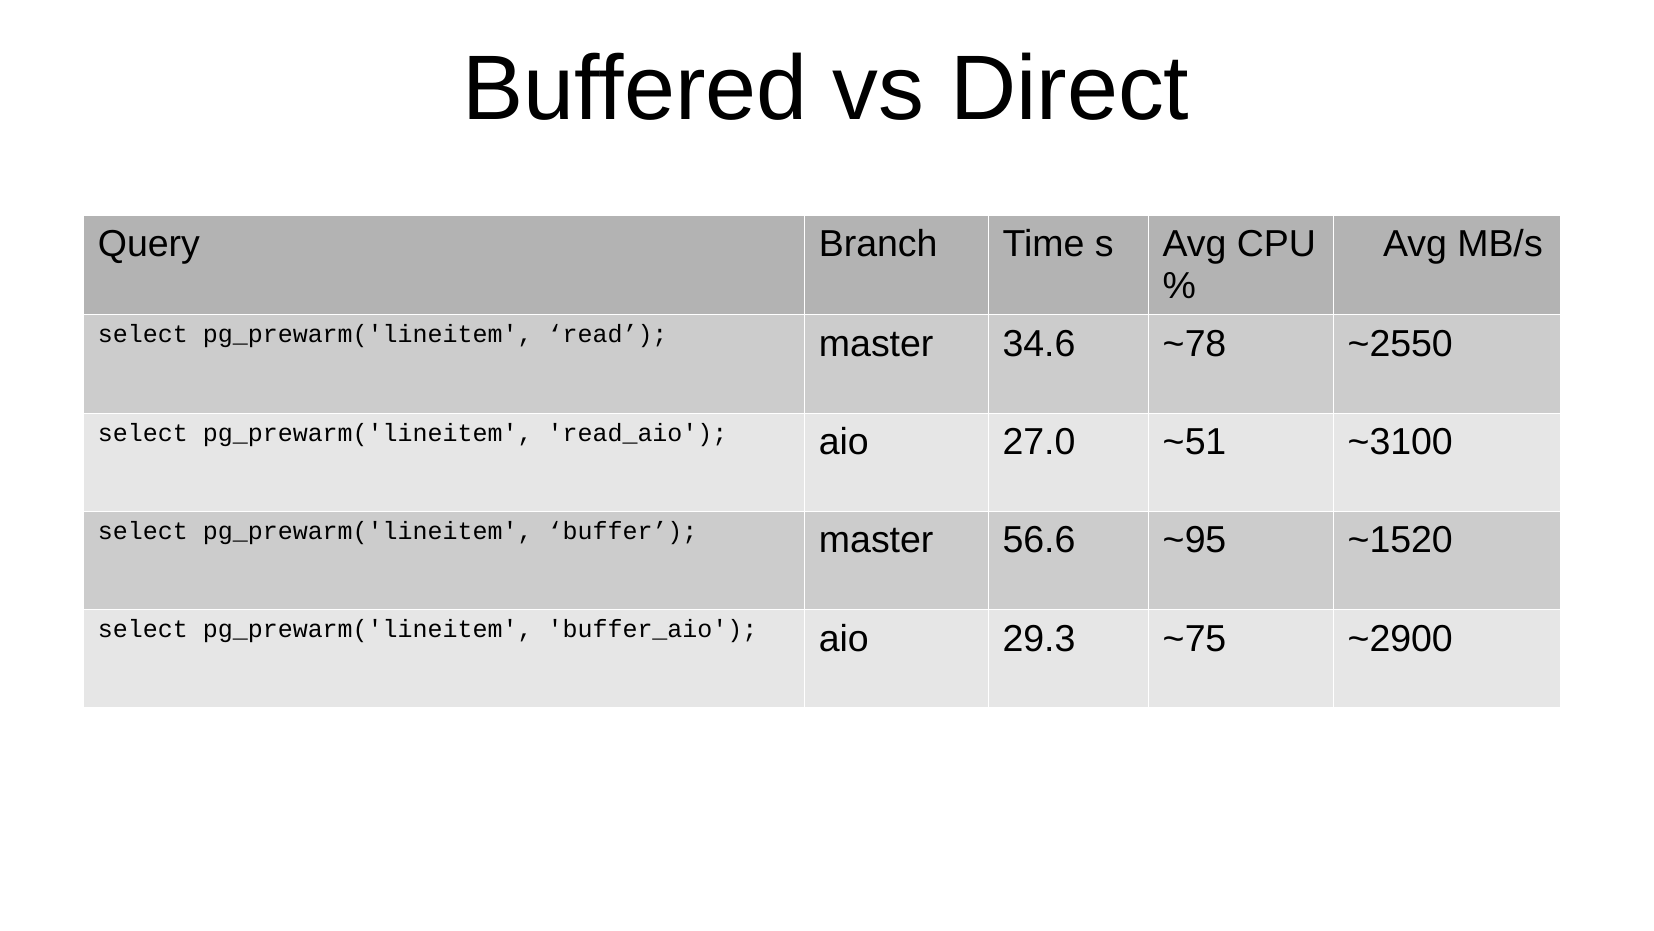

# Buffered vs Direct
| Query | Branch | Time s | Avg CPU % | Avg MB/s |
| --- | --- | --- | --- | --- |
| select pg\_prewarm('lineitem', ‘read’); | master | 34.6 | ~78 | ~2550 |
| select pg\_prewarm('lineitem', 'read\_aio'); | aio | 27.0 | ~51 | ~3100 |
| select pg\_prewarm('lineitem', ‘buffer’); | master | 56.6 | ~95 | ~1520 |
| select pg\_prewarm('lineitem', 'buffer\_aio'); | aio | 29.3 | ~75 | ~2900 |